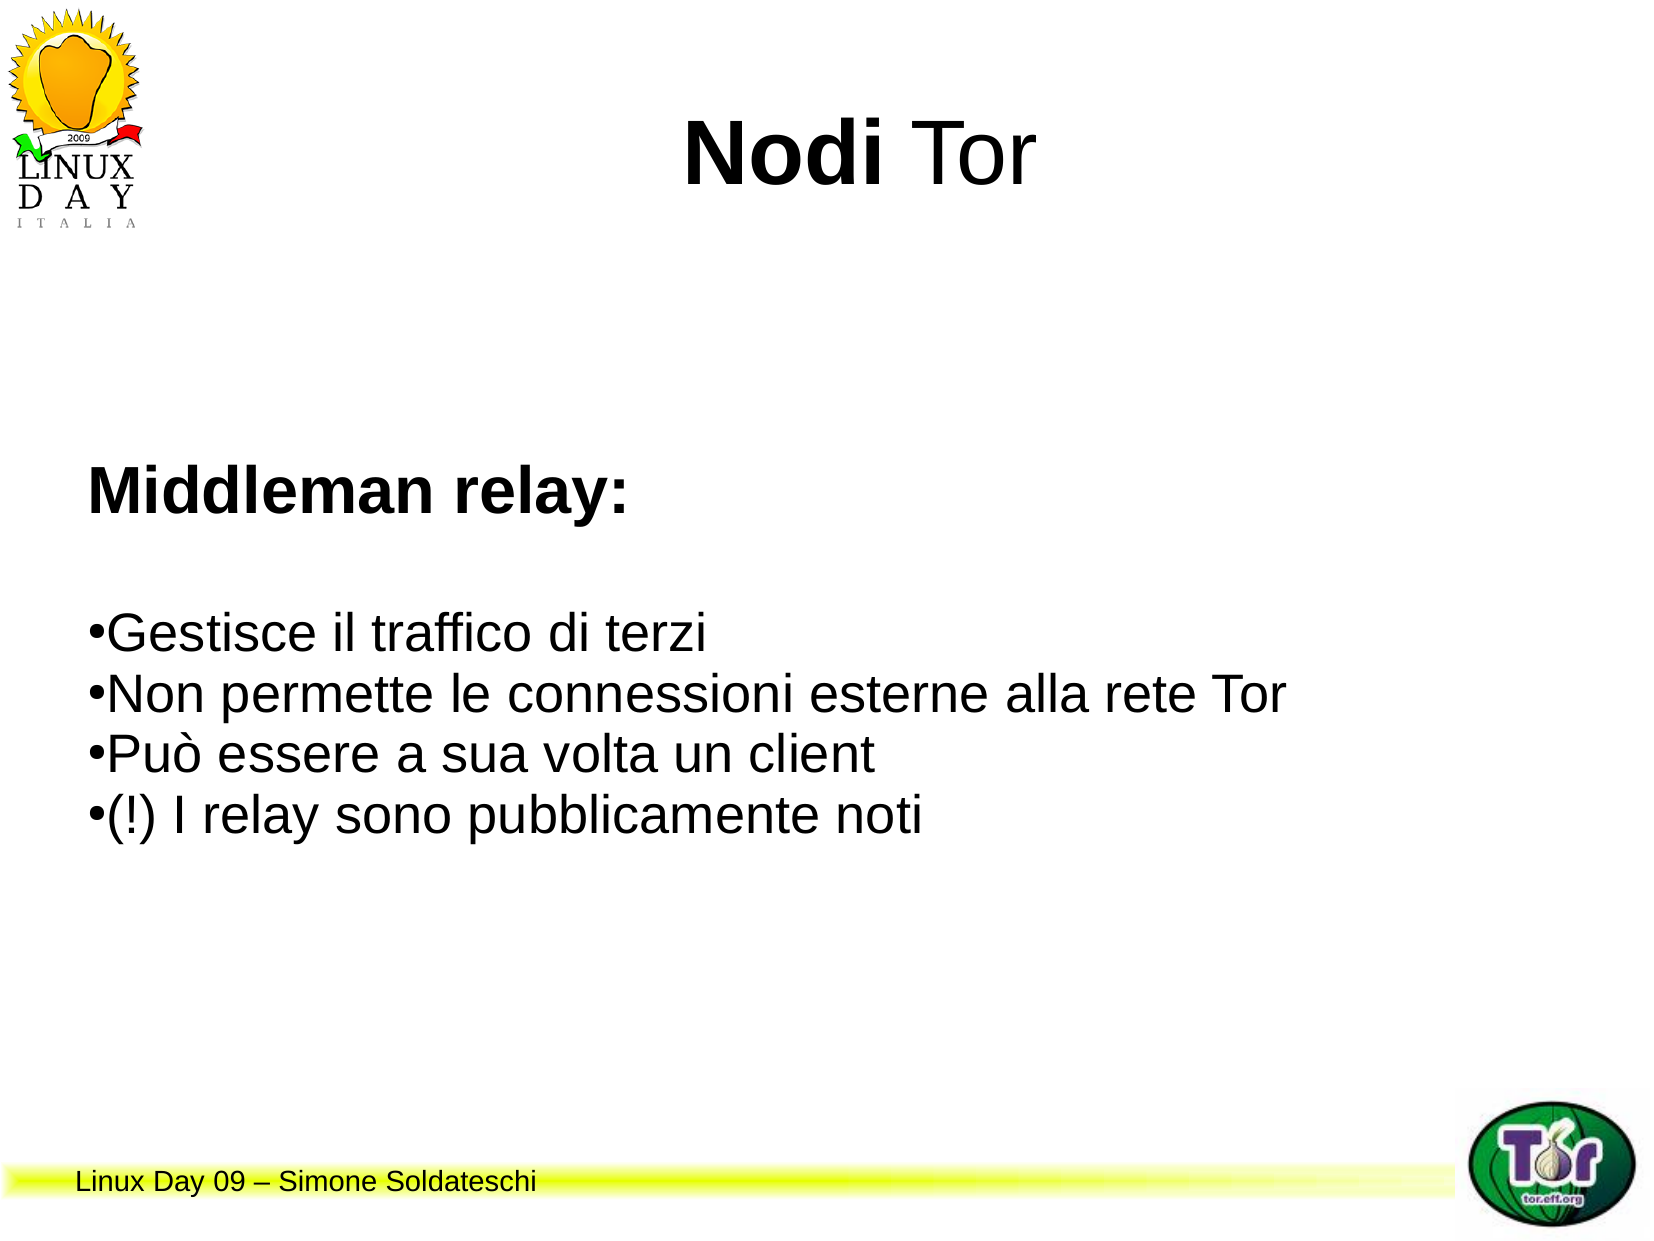

# Nodi Tor
Middleman relay:
Gestisce il traffico di terzi
Non permette le connessioni esterne alla rete Tor
Può essere a sua volta un client
(!) I relay sono pubblicamente noti